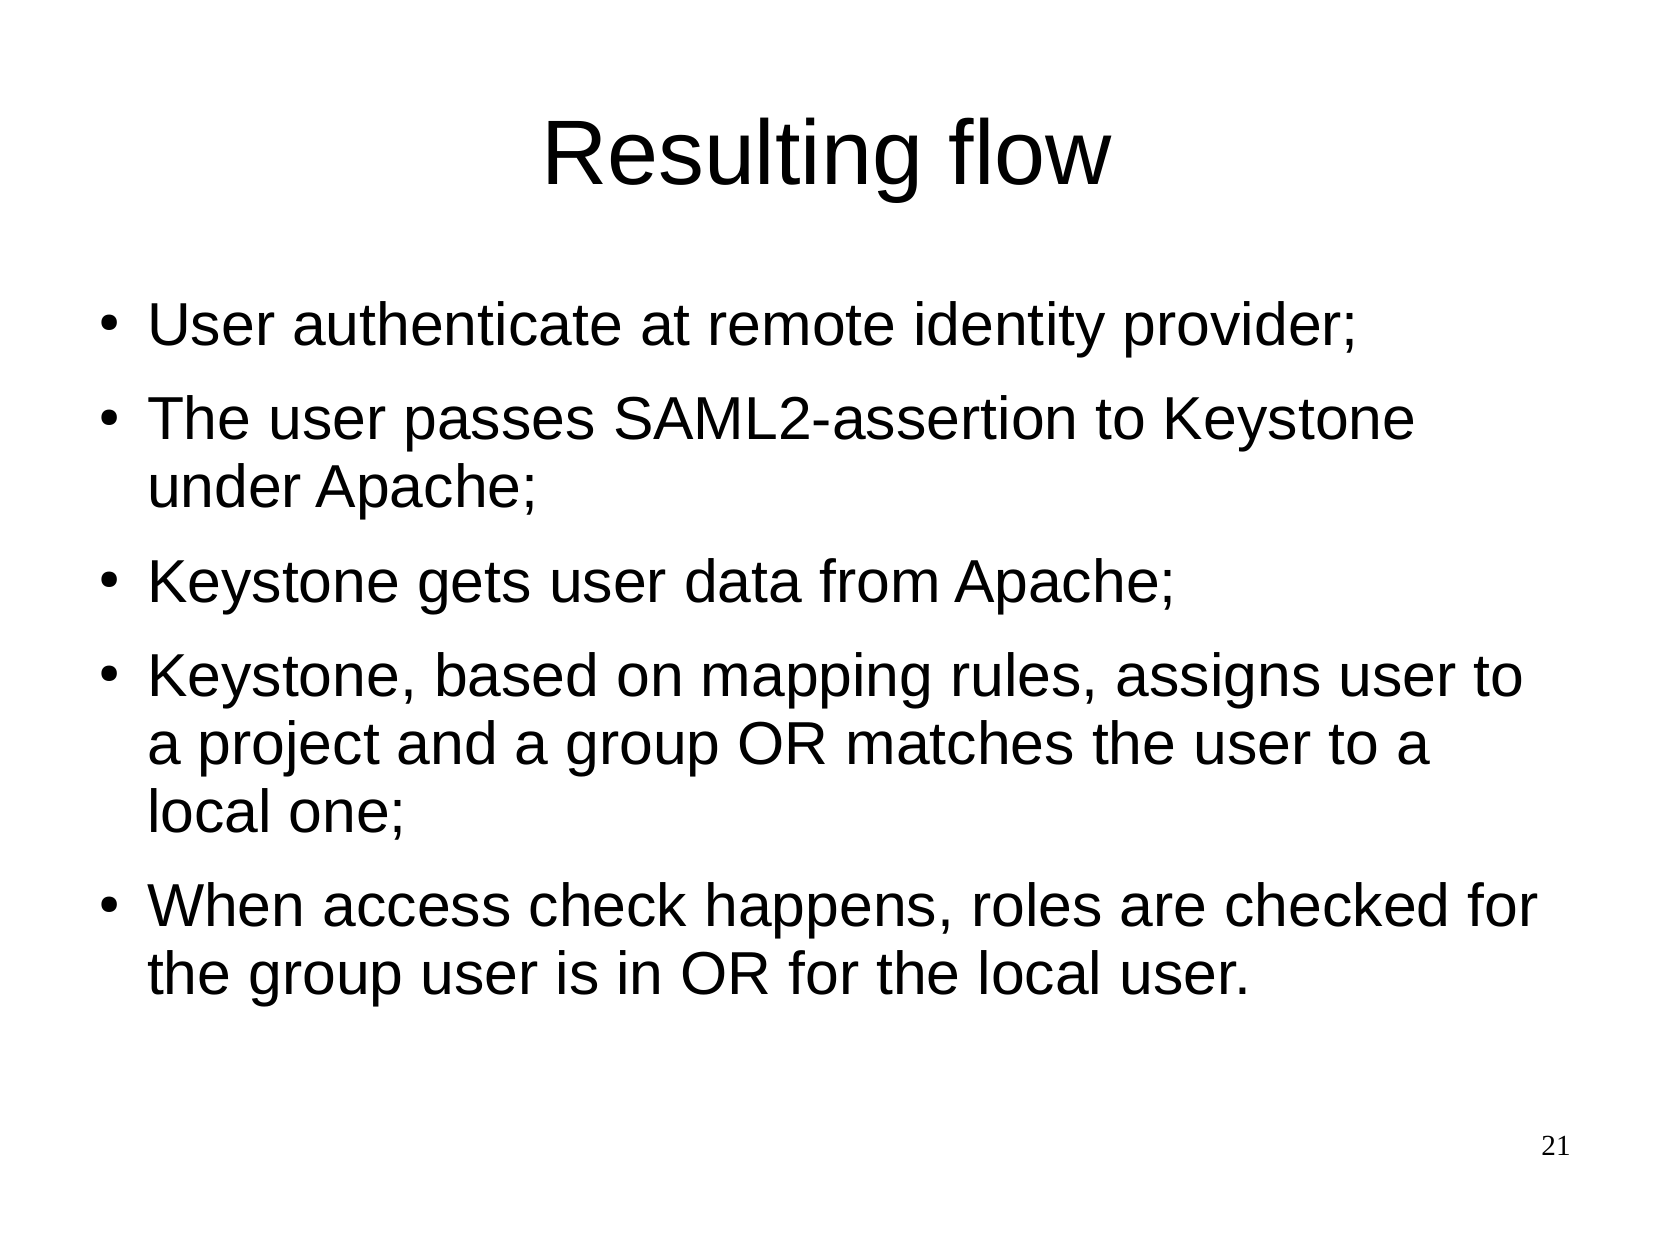

# Resulting flow
User authenticate at remote identity provider;
The user passes SAML2-assertion to Keystone under Apache;
Keystone gets user data from Apache;
Keystone, based on mapping rules, assigns user to a project and a group OR matches the user to a local one;
When access check happens, roles are checked for the group user is in OR for the local user.
21